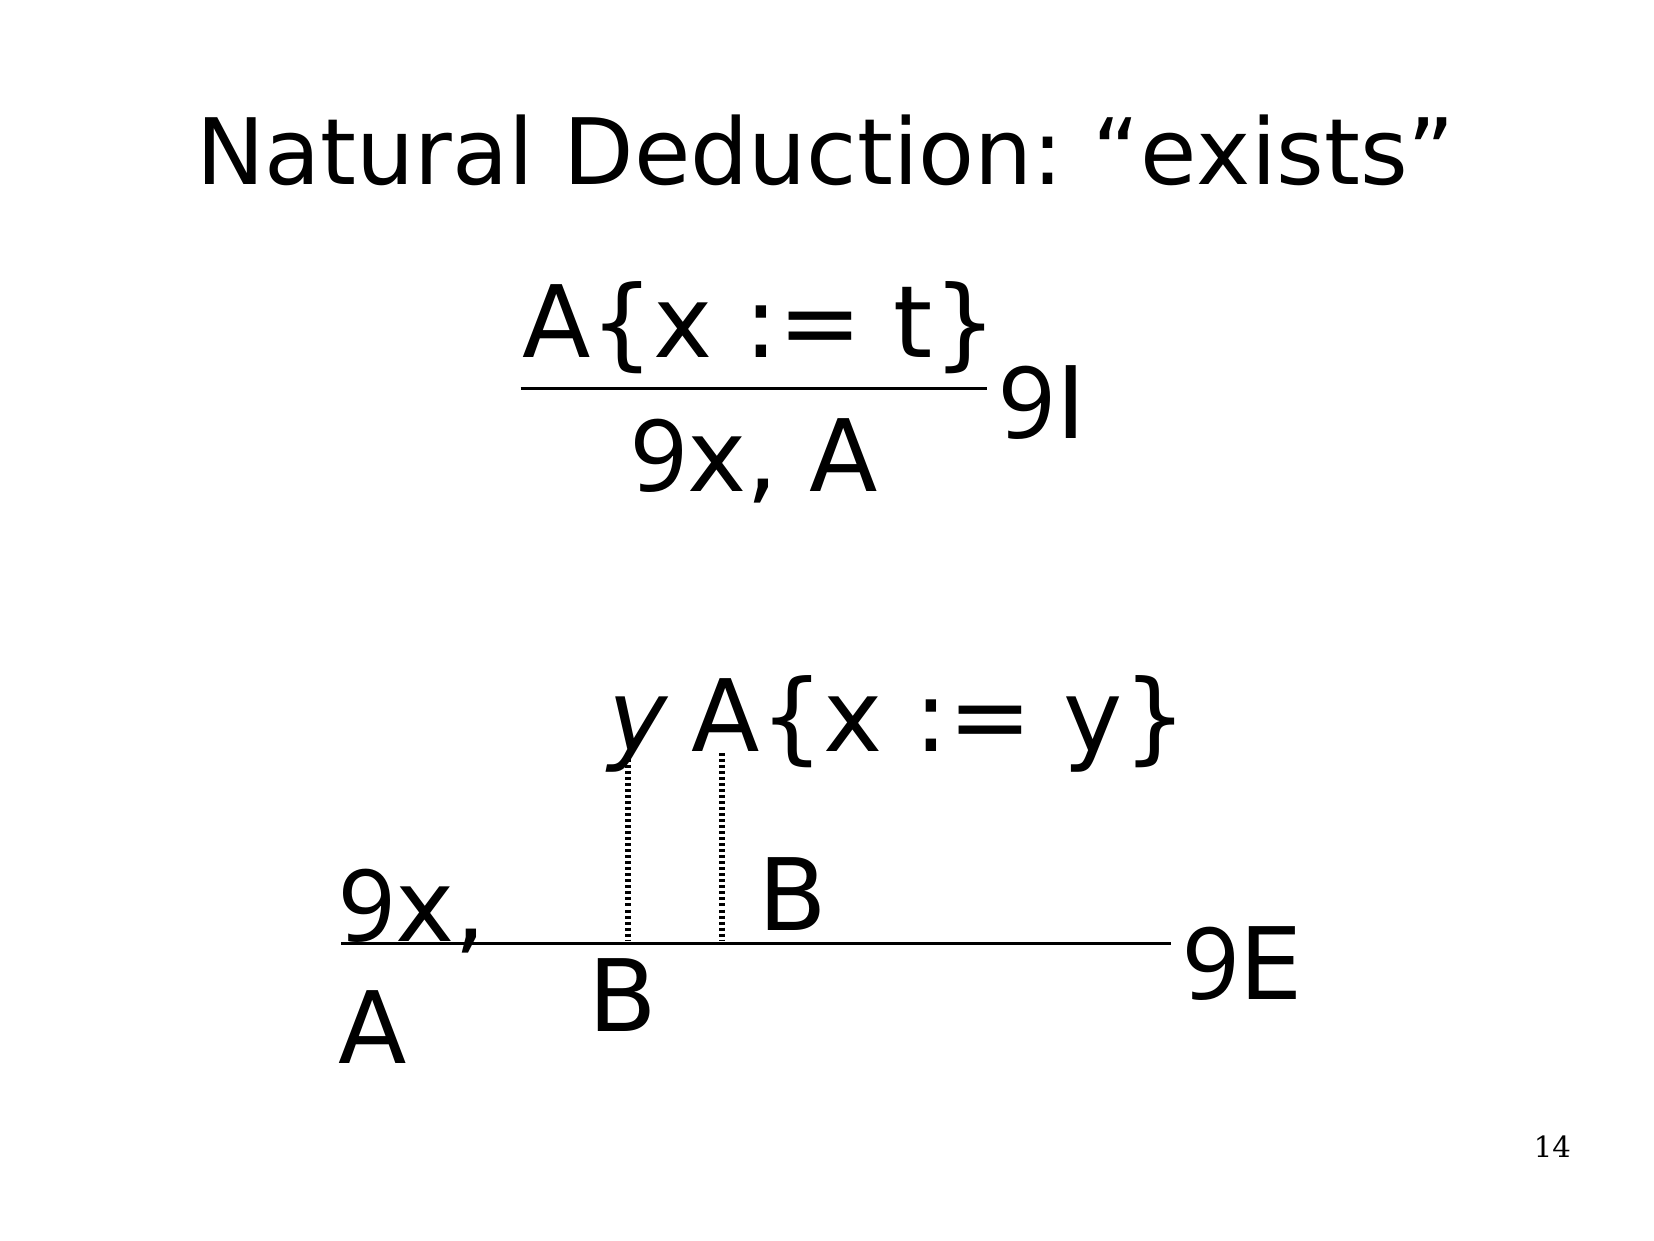

# Natural Deduction: “exists”
A{x := t}
9I
9x, A
y
A{x := y}
9x, A
B
9E
B
14